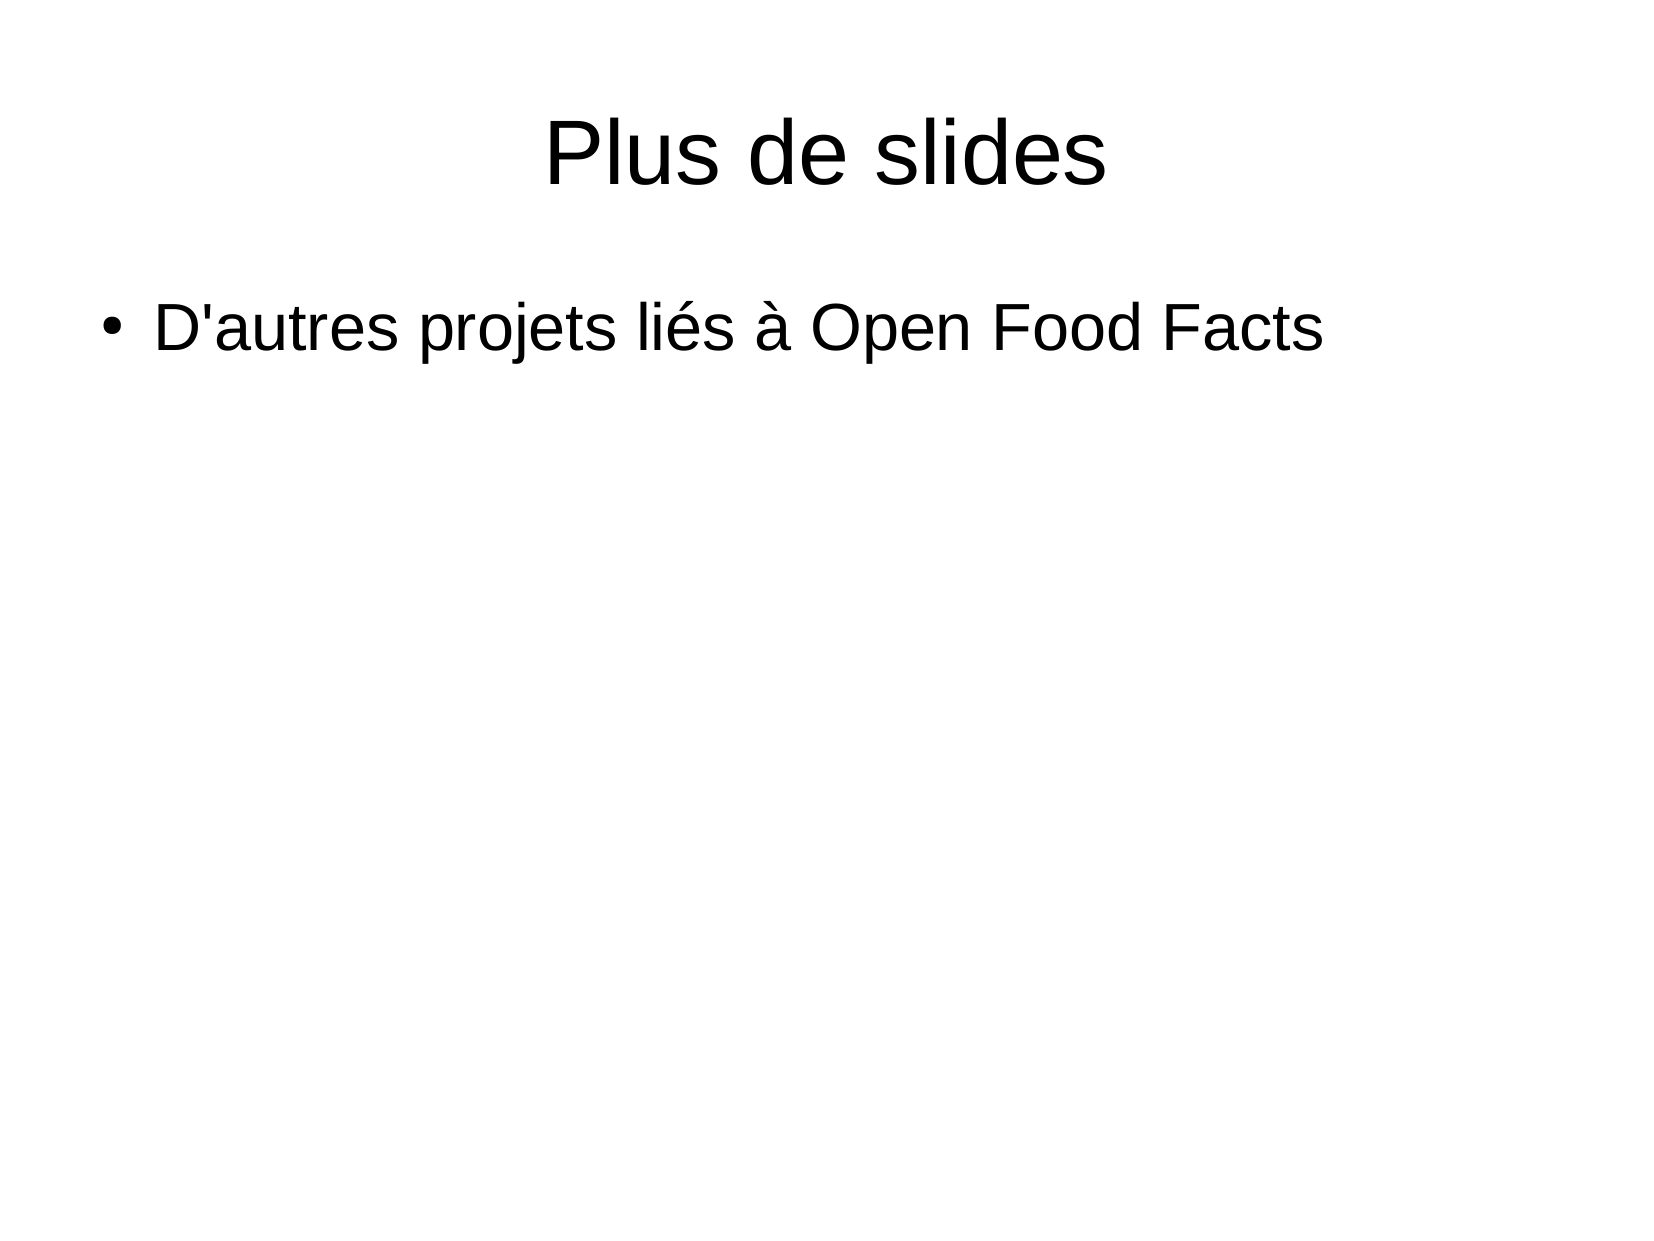

# Plus de slides
D'autres projets liés à Open Food Facts